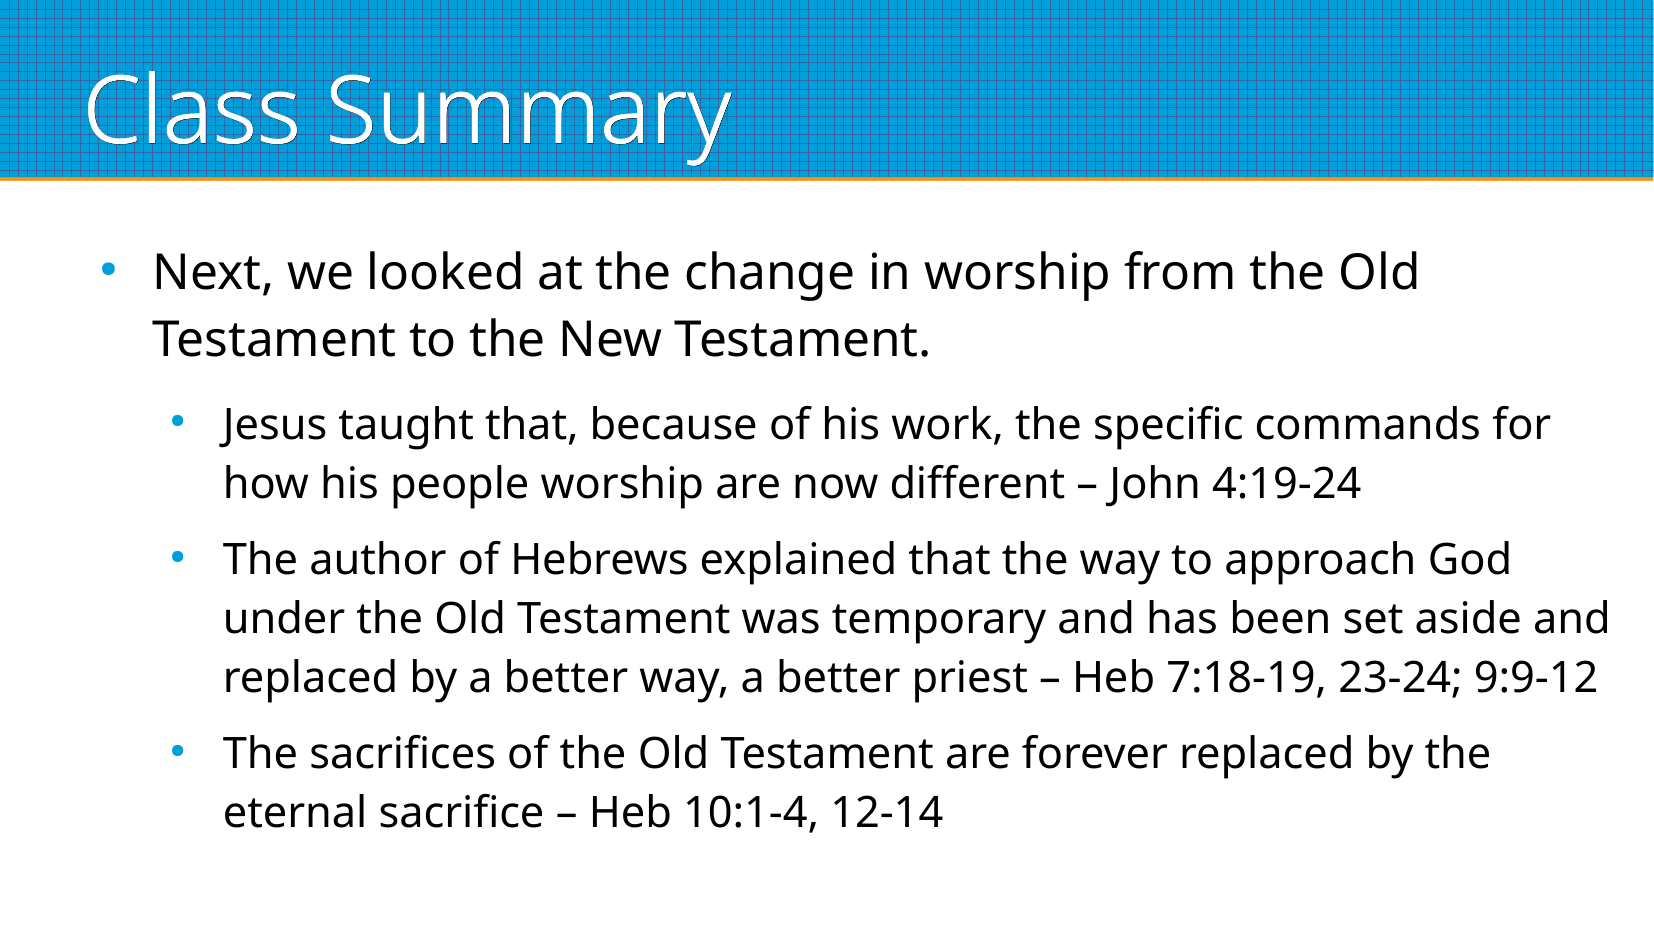

# Class Summary
Next, we looked at the change in worship from the Old Testament to the New Testament.
Jesus taught that, because of his work, the specific commands for how his people worship are now different – John 4:19-24
The author of Hebrews explained that the way to approach God under the Old Testament was temporary and has been set aside and replaced by a better way, a better priest – Heb 7:18-19, 23-24; 9:9-12
The sacrifices of the Old Testament are forever replaced by the eternal sacrifice – Heb 10:1-4, 12-14